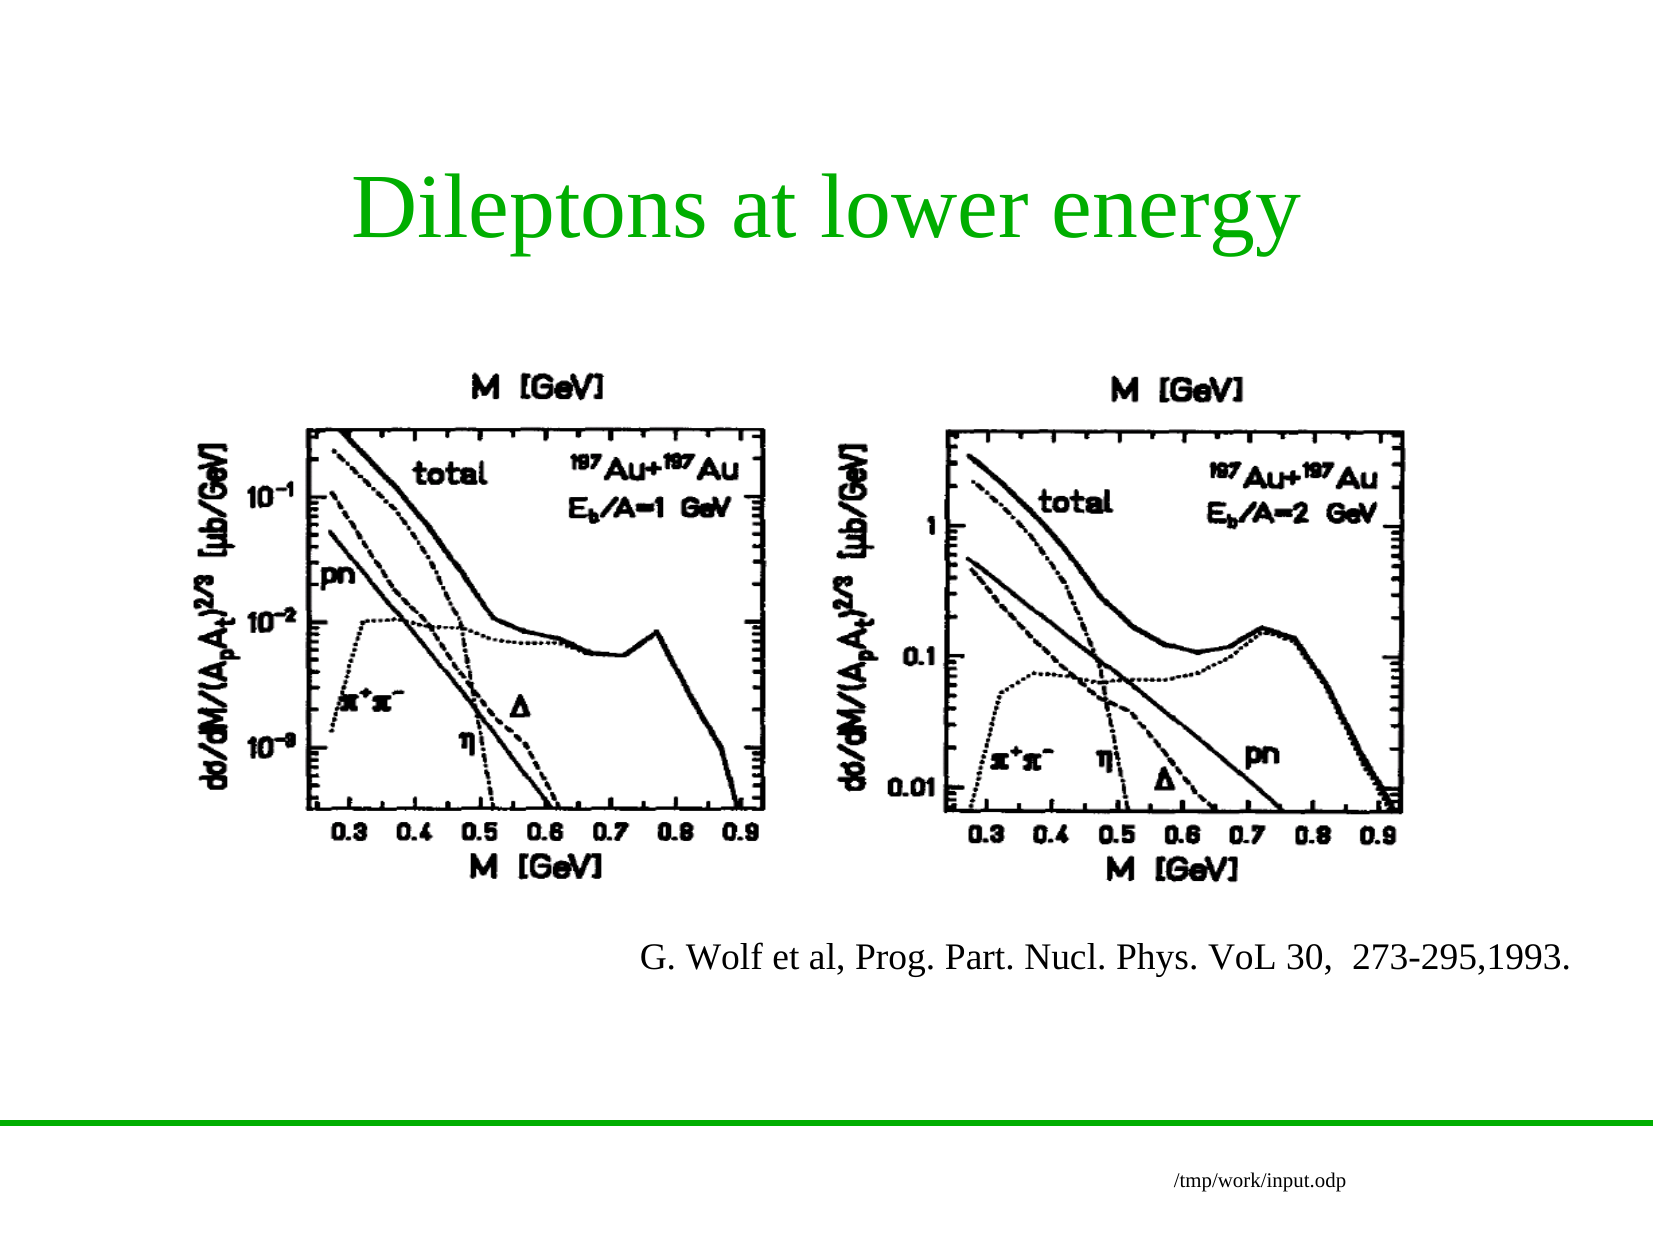

# Dileptons at lower energy
G. Wolf et al, Prog. Part. Nucl. Phys. VoL 30, 273-295,1993.